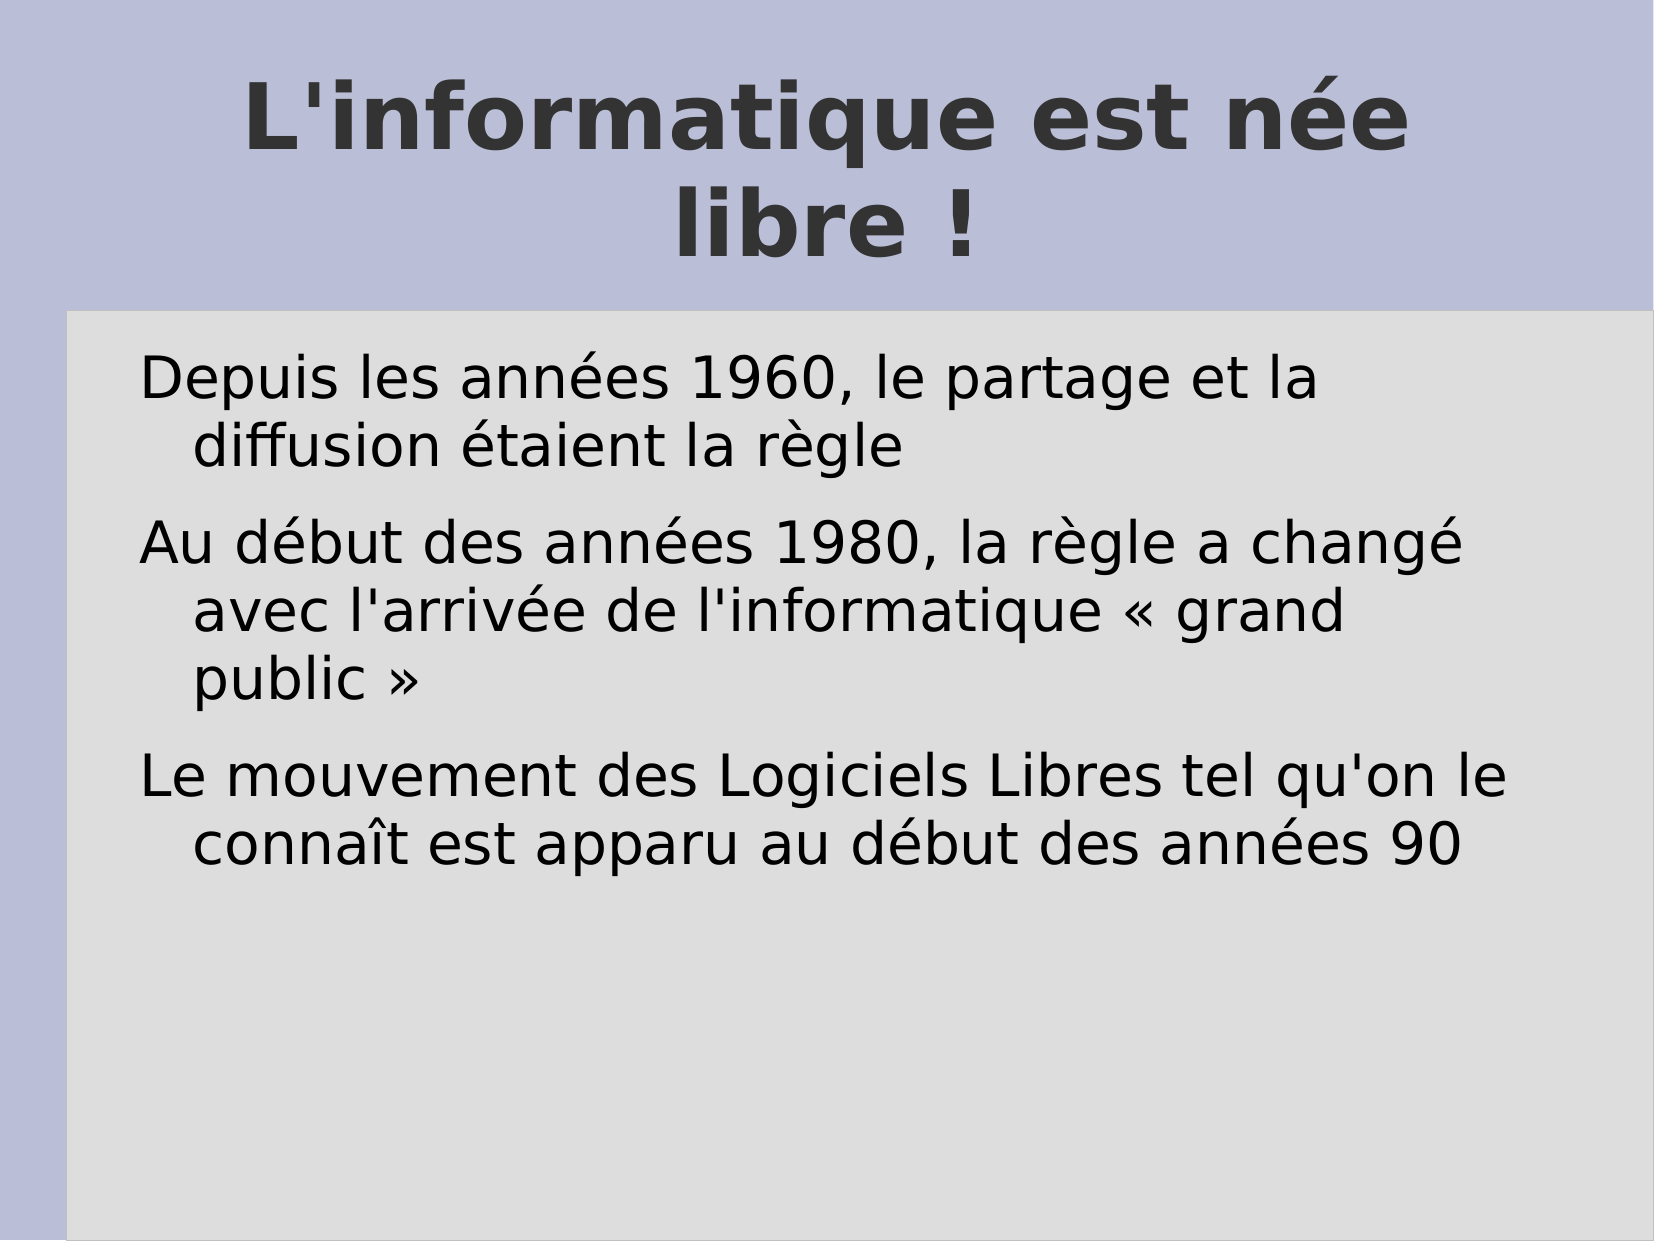

# L'informatique est née libre !
Depuis les années 1960, le partage et la diffusion étaient la règle
Au début des années 1980, la règle a changé avec l'arrivée de l'informatique « grand public »
Le mouvement des Logiciels Libres tel qu'on le connaît est apparu au début des années 90